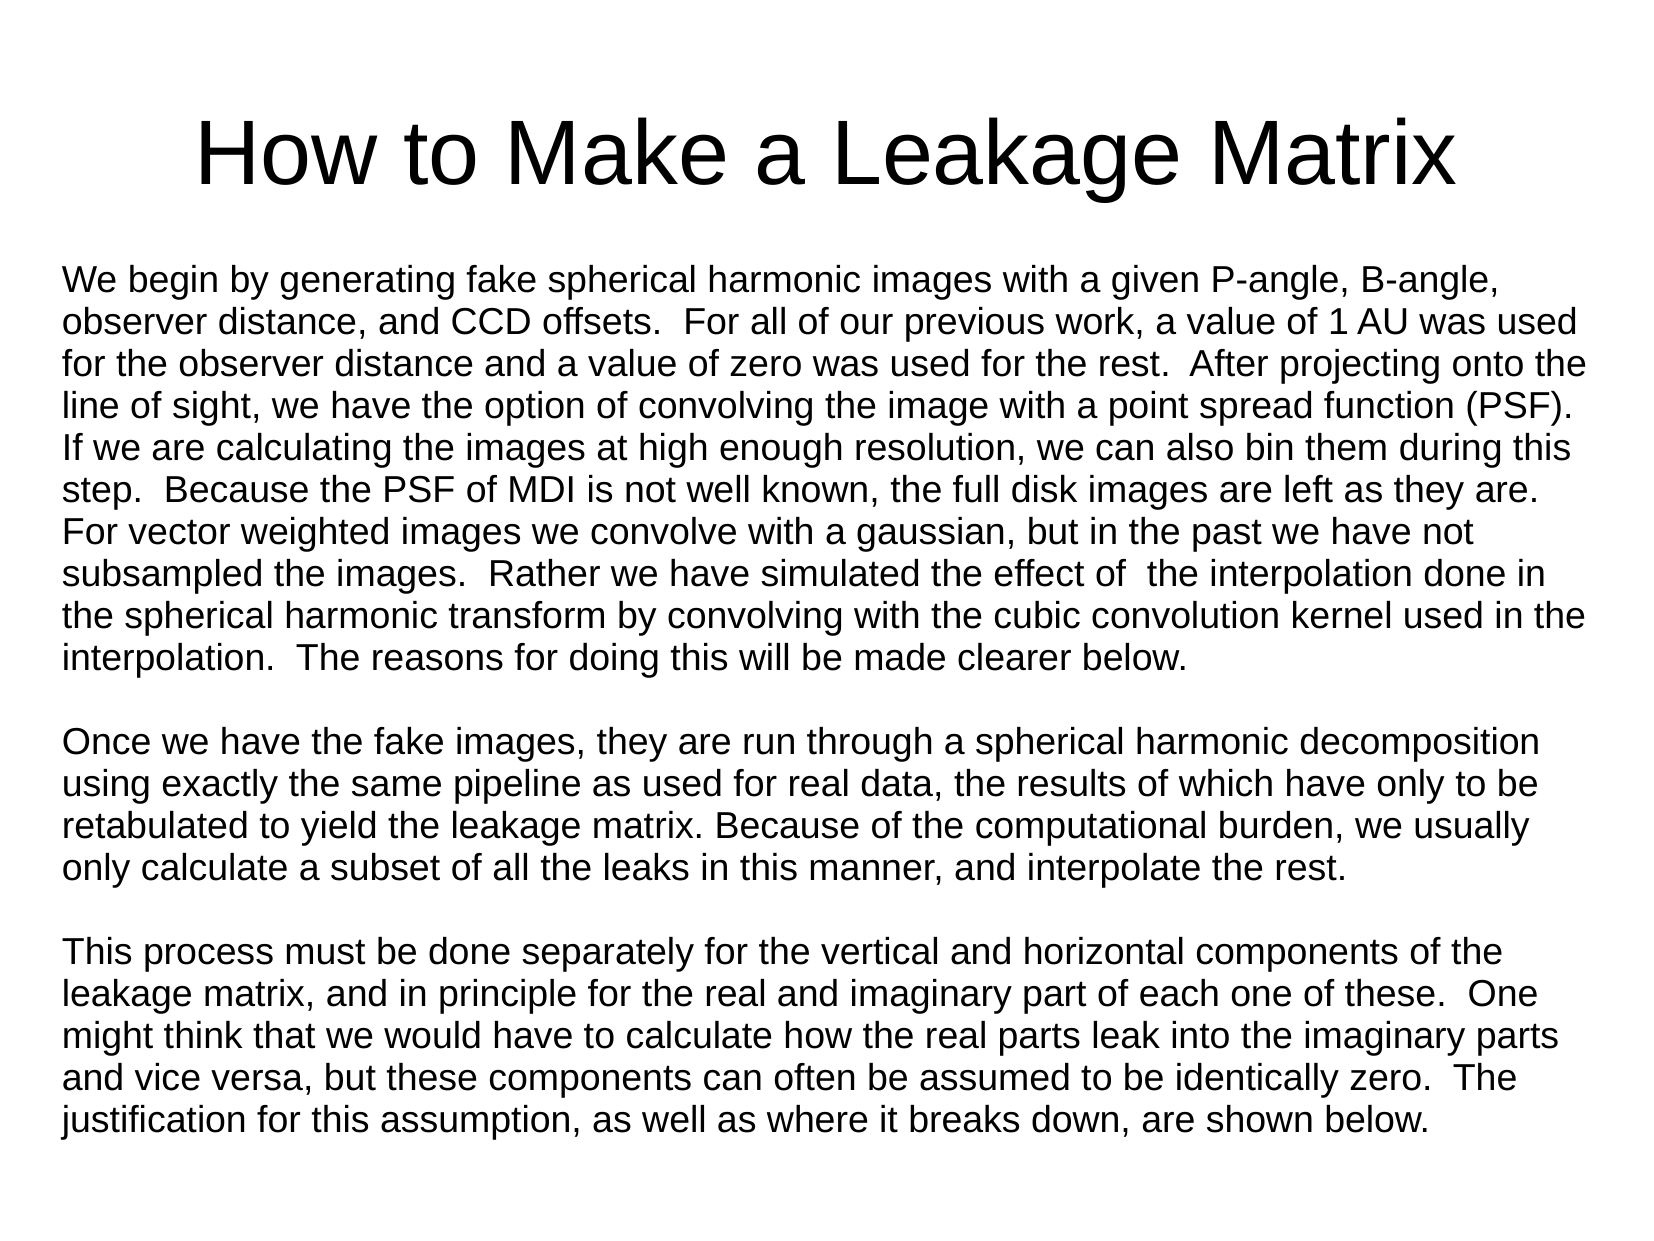

# How to Make a Leakage Matrix
We begin by generating fake spherical harmonic images with a given P-angle, B-angle, observer distance, and CCD offsets. For all of our previous work, a value of 1 AU was used for the observer distance and a value of zero was used for the rest. After projecting onto the line of sight, we have the option of convolving the image with a point spread function (PSF). If we are calculating the images at high enough resolution, we can also bin them during this step. Because the PSF of MDI is not well known, the full disk images are left as they are. For vector weighted images we convolve with a gaussian, but in the past we have not subsampled the images. Rather we have simulated the effect of the interpolation done in the spherical harmonic transform by convolving with the cubic convolution kernel used in the interpolation. The reasons for doing this will be made clearer below.
Once we have the fake images, they are run through a spherical harmonic decomposition using exactly the same pipeline as used for real data, the results of which have only to be retabulated to yield the leakage matrix. Because of the computational burden, we usually only calculate a subset of all the leaks in this manner, and interpolate the rest.
This process must be done separately for the vertical and horizontal components of the leakage matrix, and in principle for the real and imaginary part of each one of these. One might think that we would have to calculate how the real parts leak into the imaginary parts and vice versa, but these components can often be assumed to be identically zero. The justification for this assumption, as well as where it breaks down, are shown below.